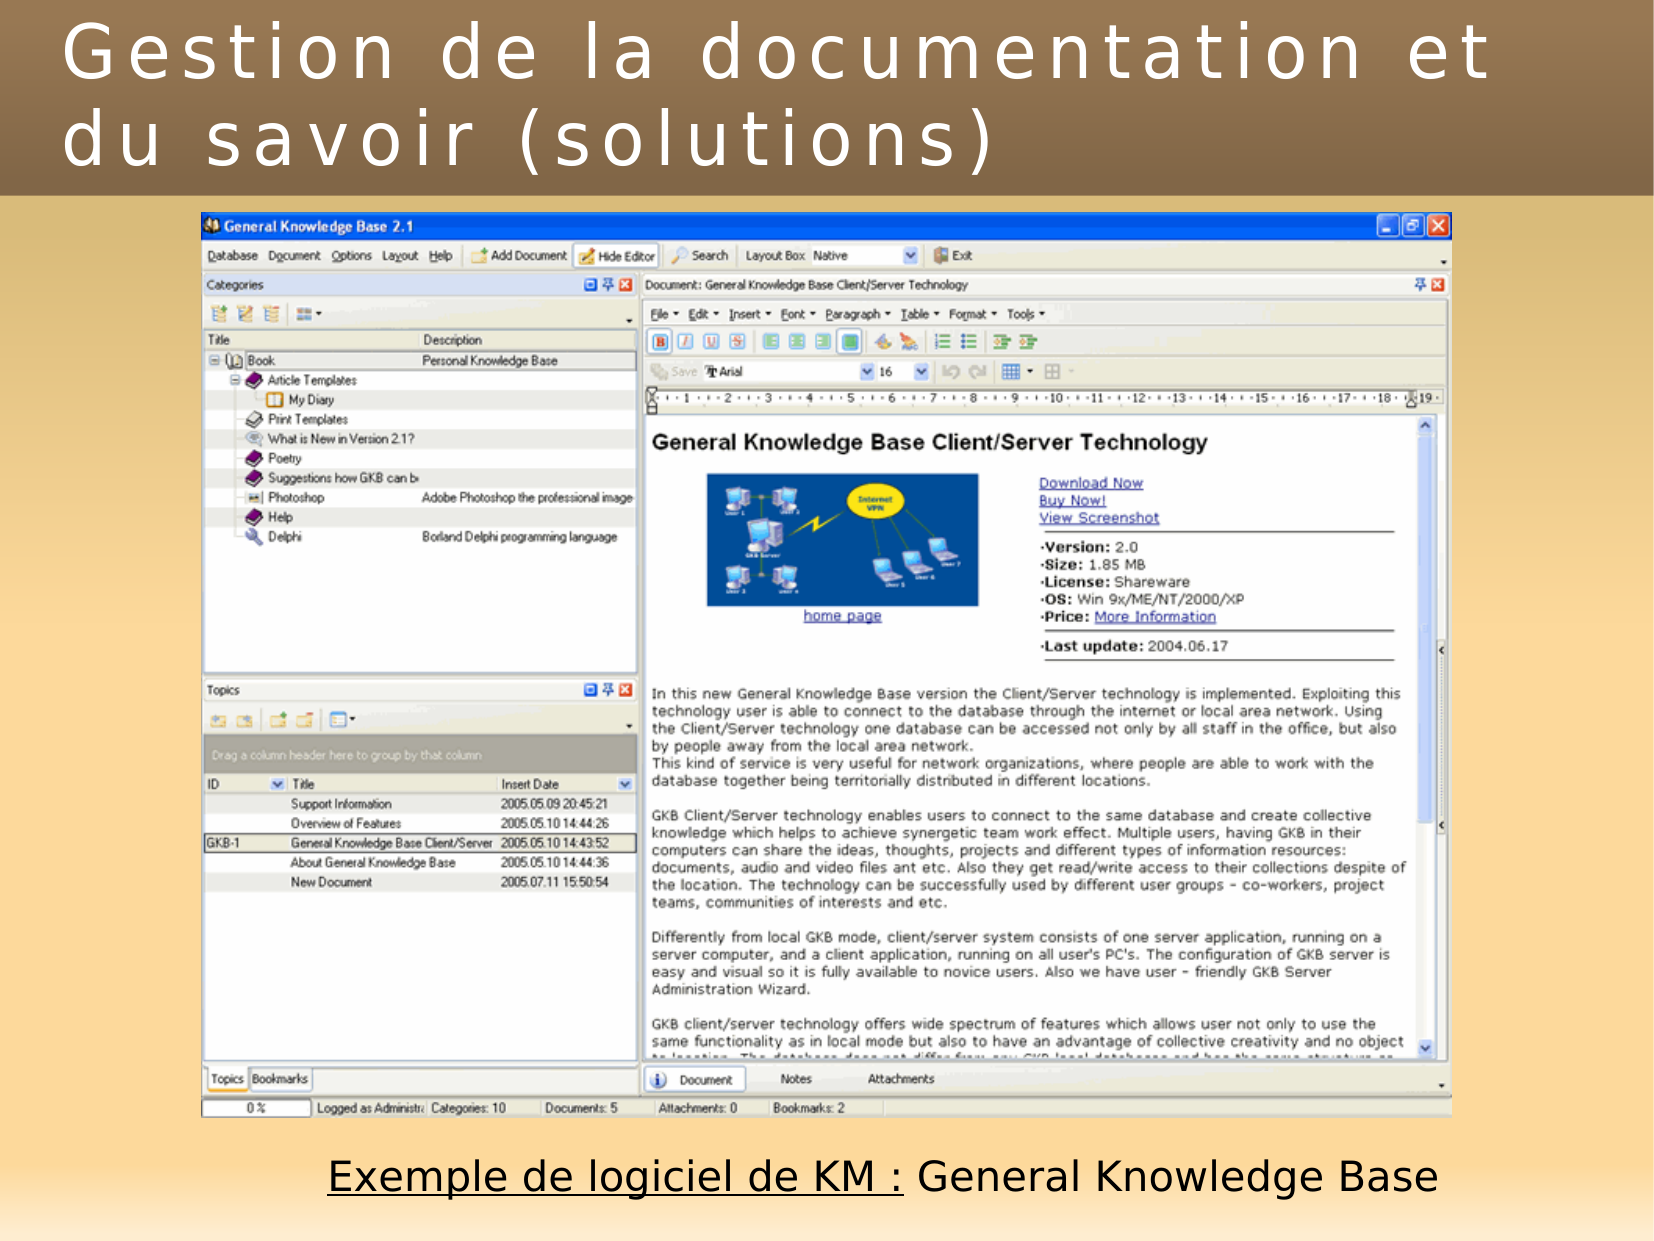

# Gestion de la documentation et du savoir (solutions)
Exemple de logiciel de KM : General Knowledge Base